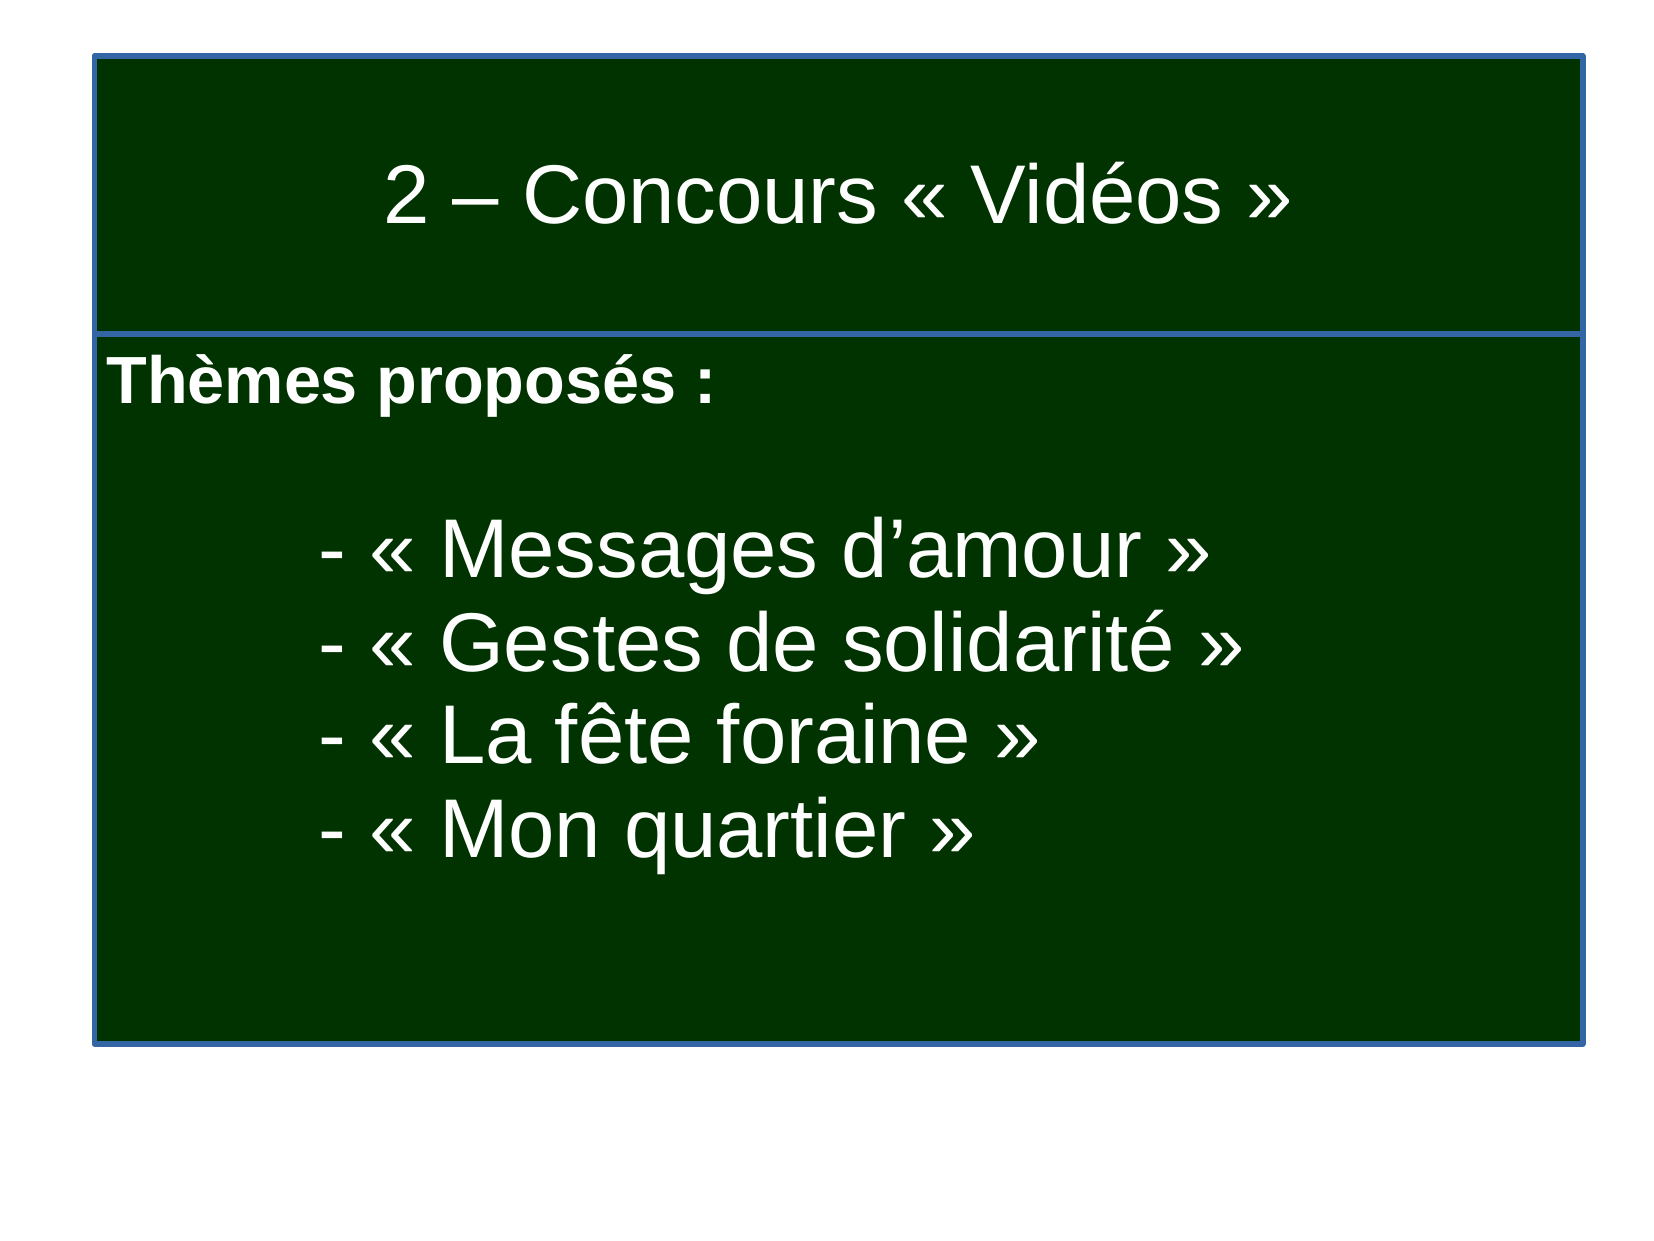

# 2 – Concours « Vidéos »
			- « Messages d’amour »
			- « Gestes de solidarité »
			- « La fête foraine »
			- « Mon quartier »
Thèmes proposés :